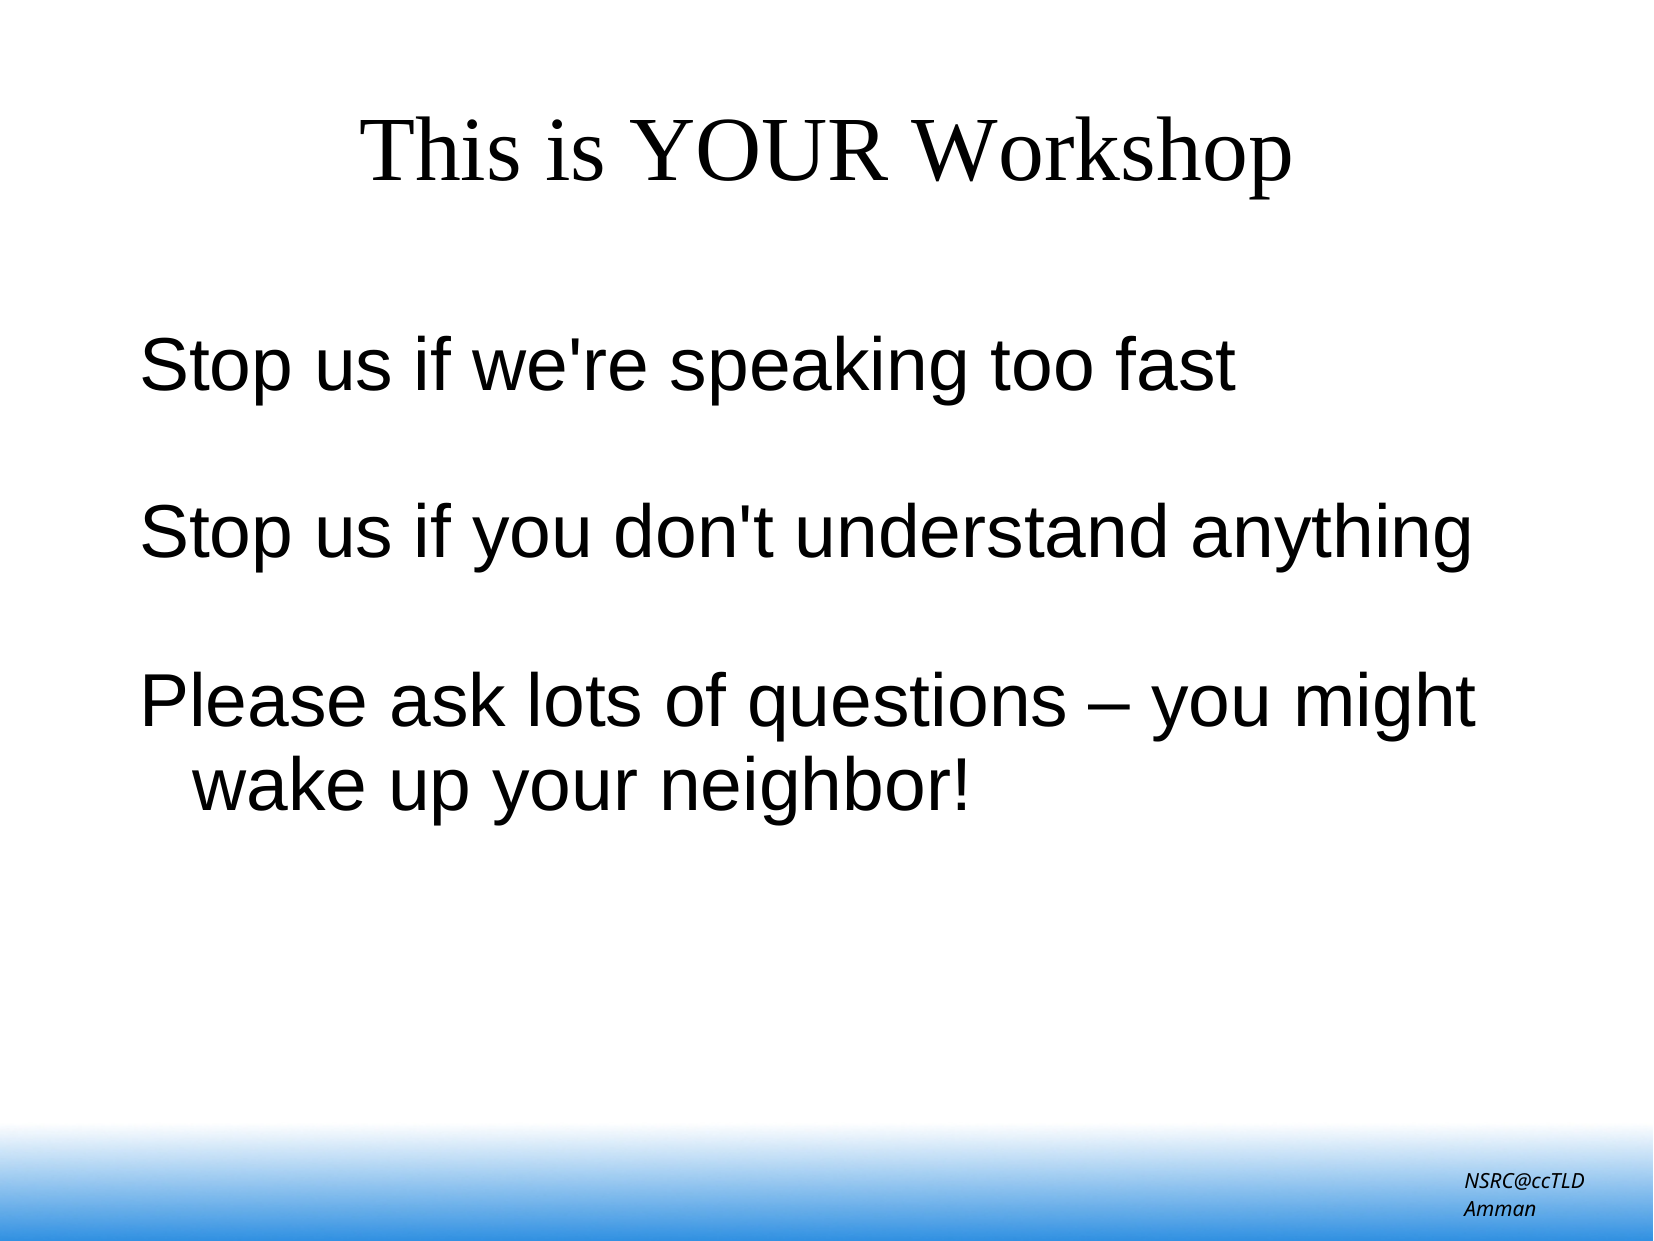

# This is YOUR Workshop
Stop us if we're speaking too fast
Stop us if you don't understand anything
Please ask lots of questions – you might wake up your neighbor!